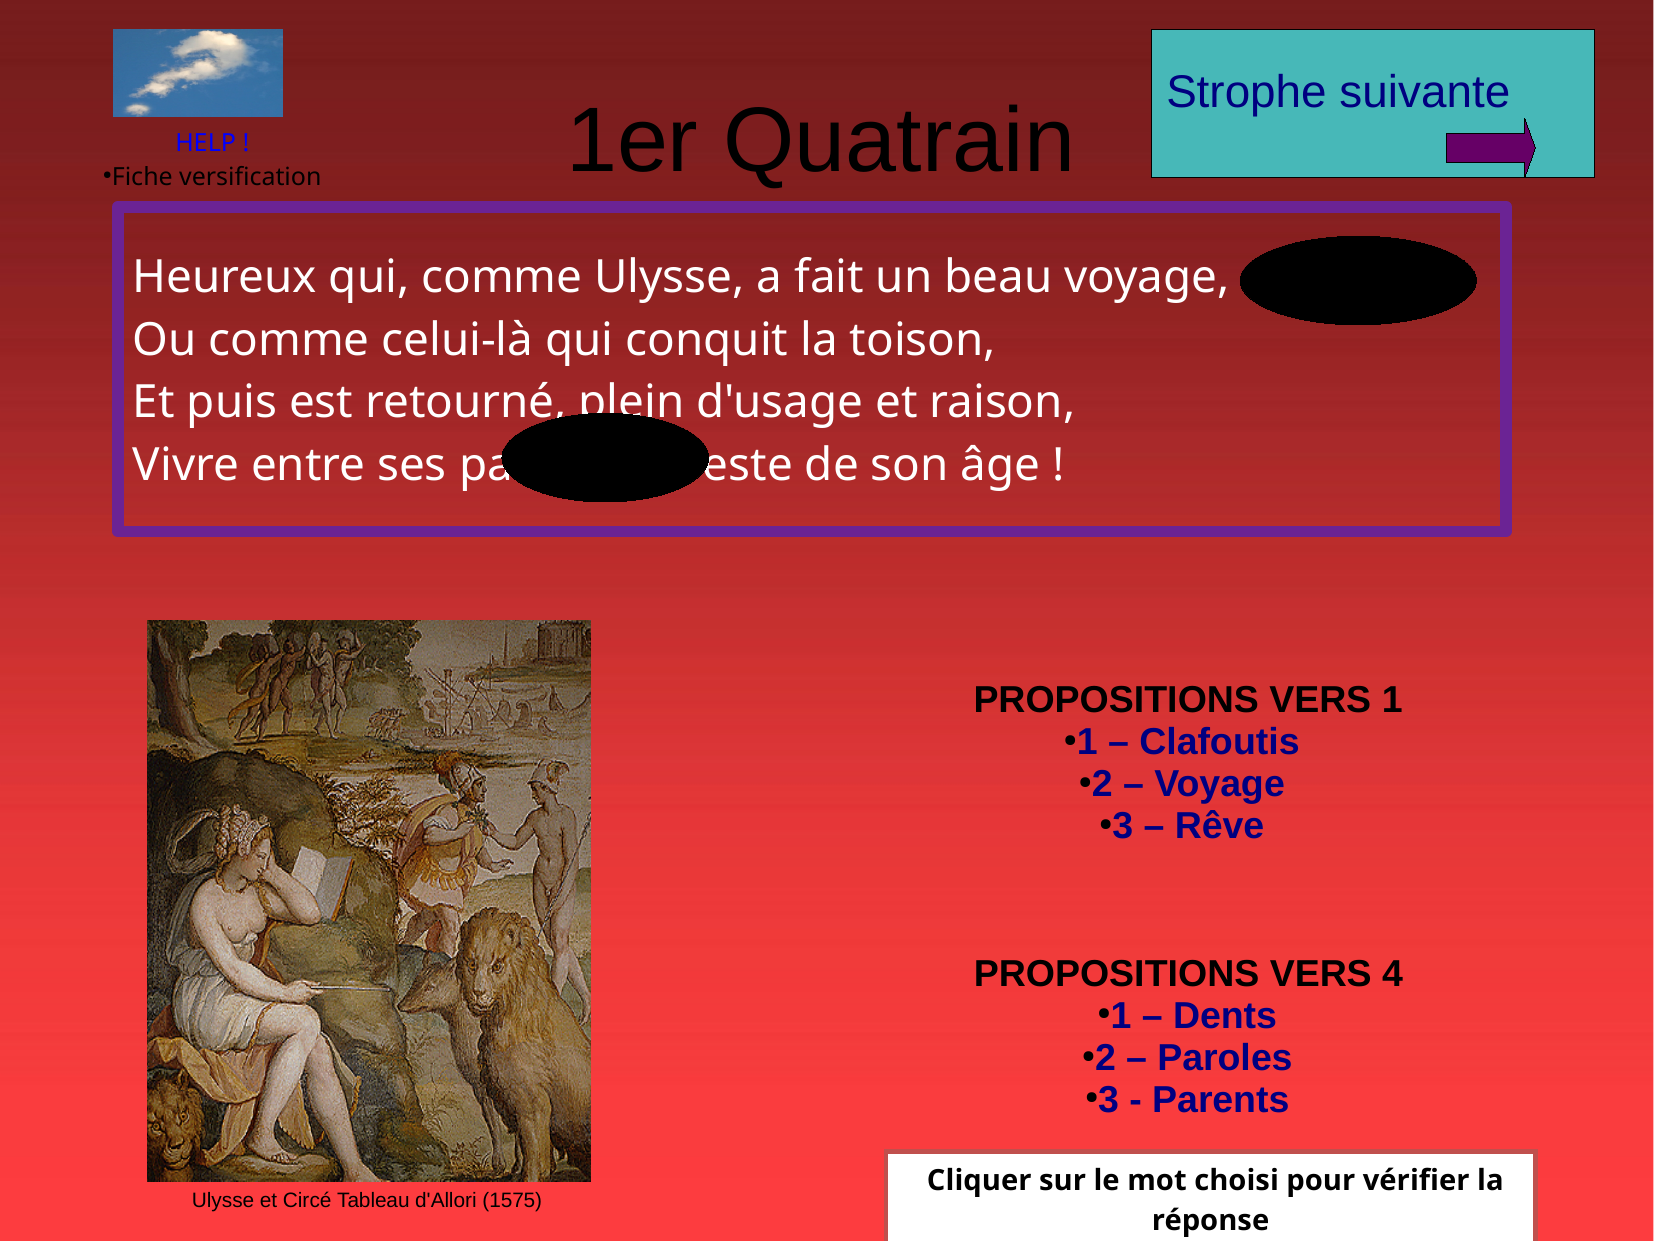

HELP !
Fiche versification
# 1er Quatrain
Strophe suivante
Heureux qui, comme Ulysse, a fait un beau voyage,
Ou comme celui-là qui conquit la toison,
Et puis est retourné, plein d'usage et raison,
Vivre entre ses parents le reste de son âge !
PROPOSITIONS VERS 1
1 – Clafoutis
2 – Voyage
3 – Rêve
PROPOSITIONS VERS 4
1 – Dents
2 – Paroles
3 - Parents
Cliquer sur le mot choisi pour vérifier la réponse
Ulysse et Circé Tableau d'Allori (1575)